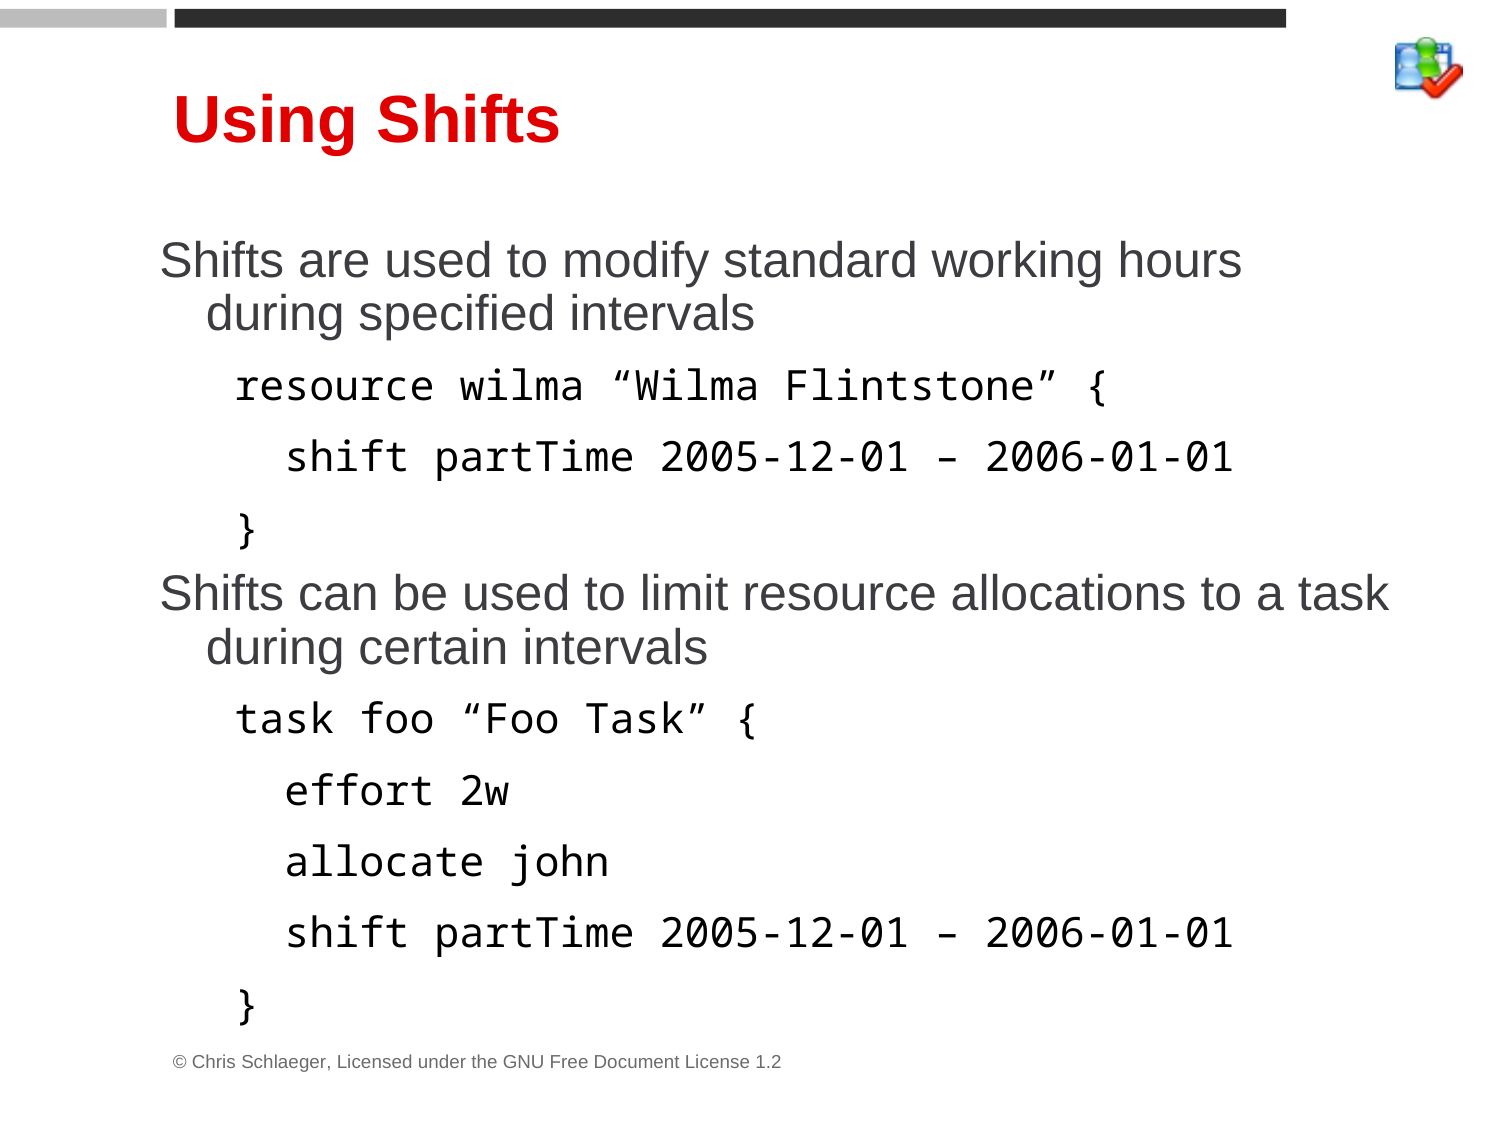

# Using Shifts
Shifts are used to modify standard working hours during specified intervals
resource wilma “Wilma Flintstone” {
 shift partTime 2005-12-01 – 2006-01-01
}
Shifts can be used to limit resource allocations to a task during certain intervals
task foo “Foo Task” {
 effort 2w
 allocate john
 shift partTime 2005-12-01 – 2006-01-01
}